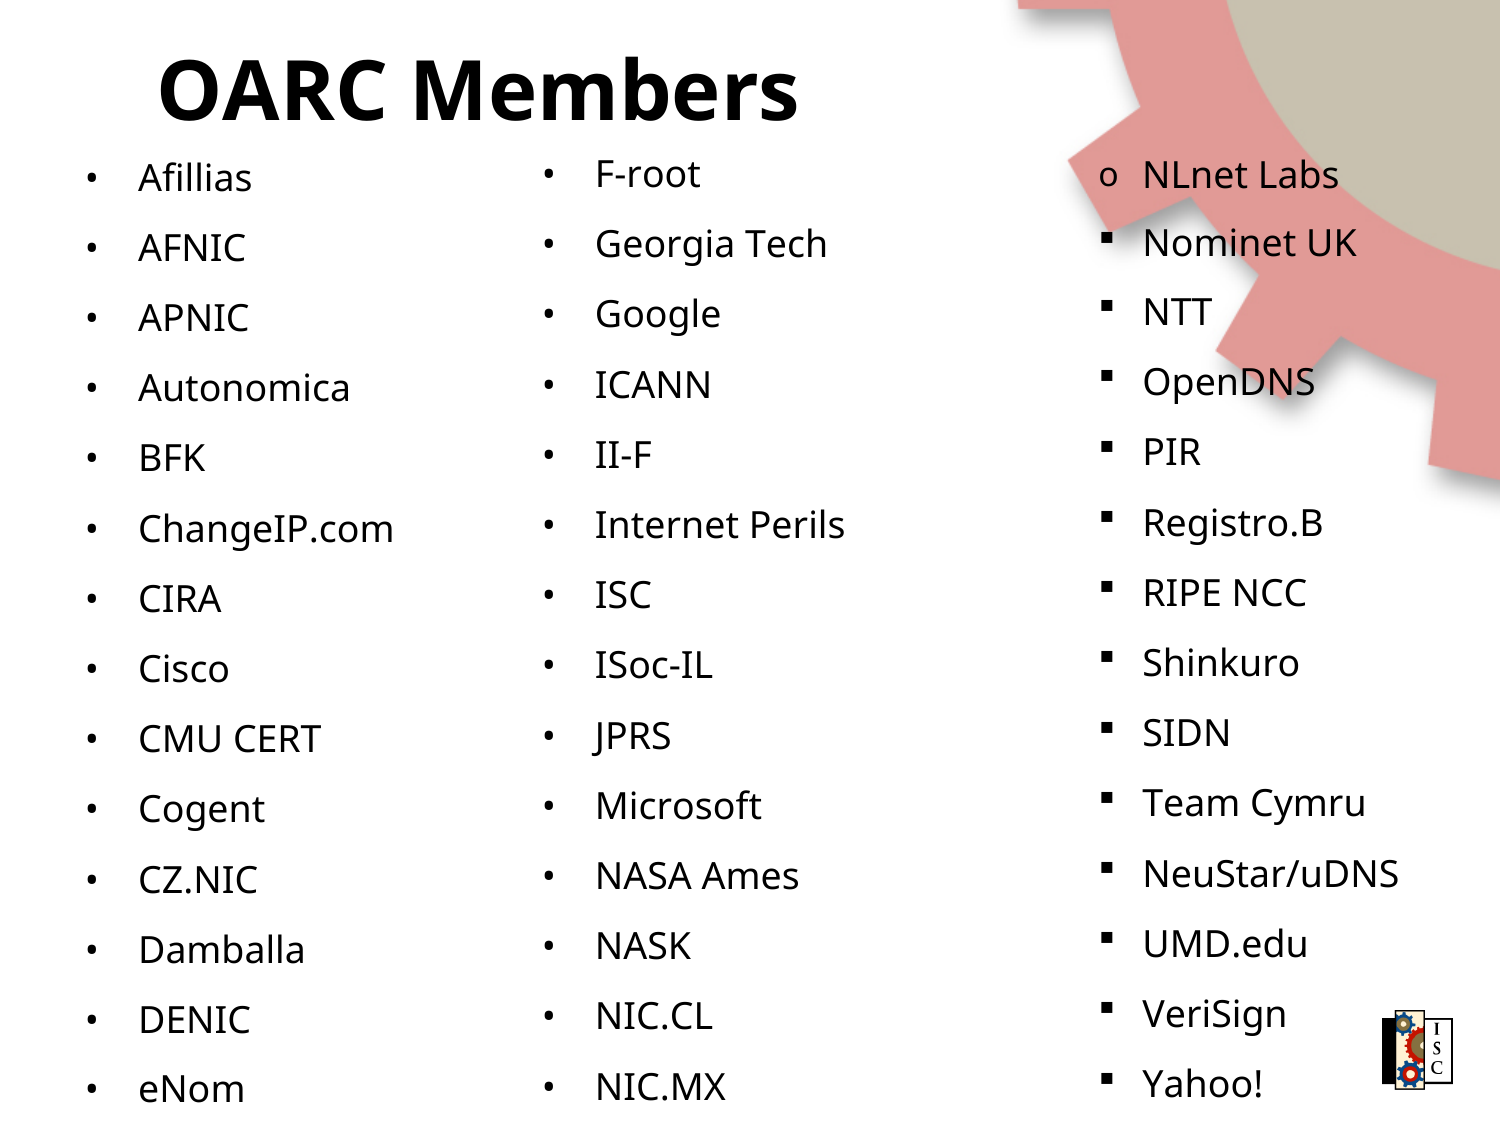

# OARC Members
NLnet Labs
Nominet UK
NTT
OpenDNS
PIR
Registro.B
RIPE NCC
Shinkuro
SIDN
Team Cymru
NeuStar/uDNS
UMD.edu
VeriSign
Yahoo!
WIDE
F-root
Georgia Tech
Google
ICANN
II-F
Internet Perils
ISC
ISoc-IL
JPRS
Microsoft
NASA Ames
NASK
NIC.CL
NIC.MX
NIDA
Afillias
AFNIC
APNIC
Autonomica
BFK
ChangeIP.com
CIRA
Cisco
CMU CERT
Cogent
CZ.NIC
Damballa
DENIC
eNom
EP.net